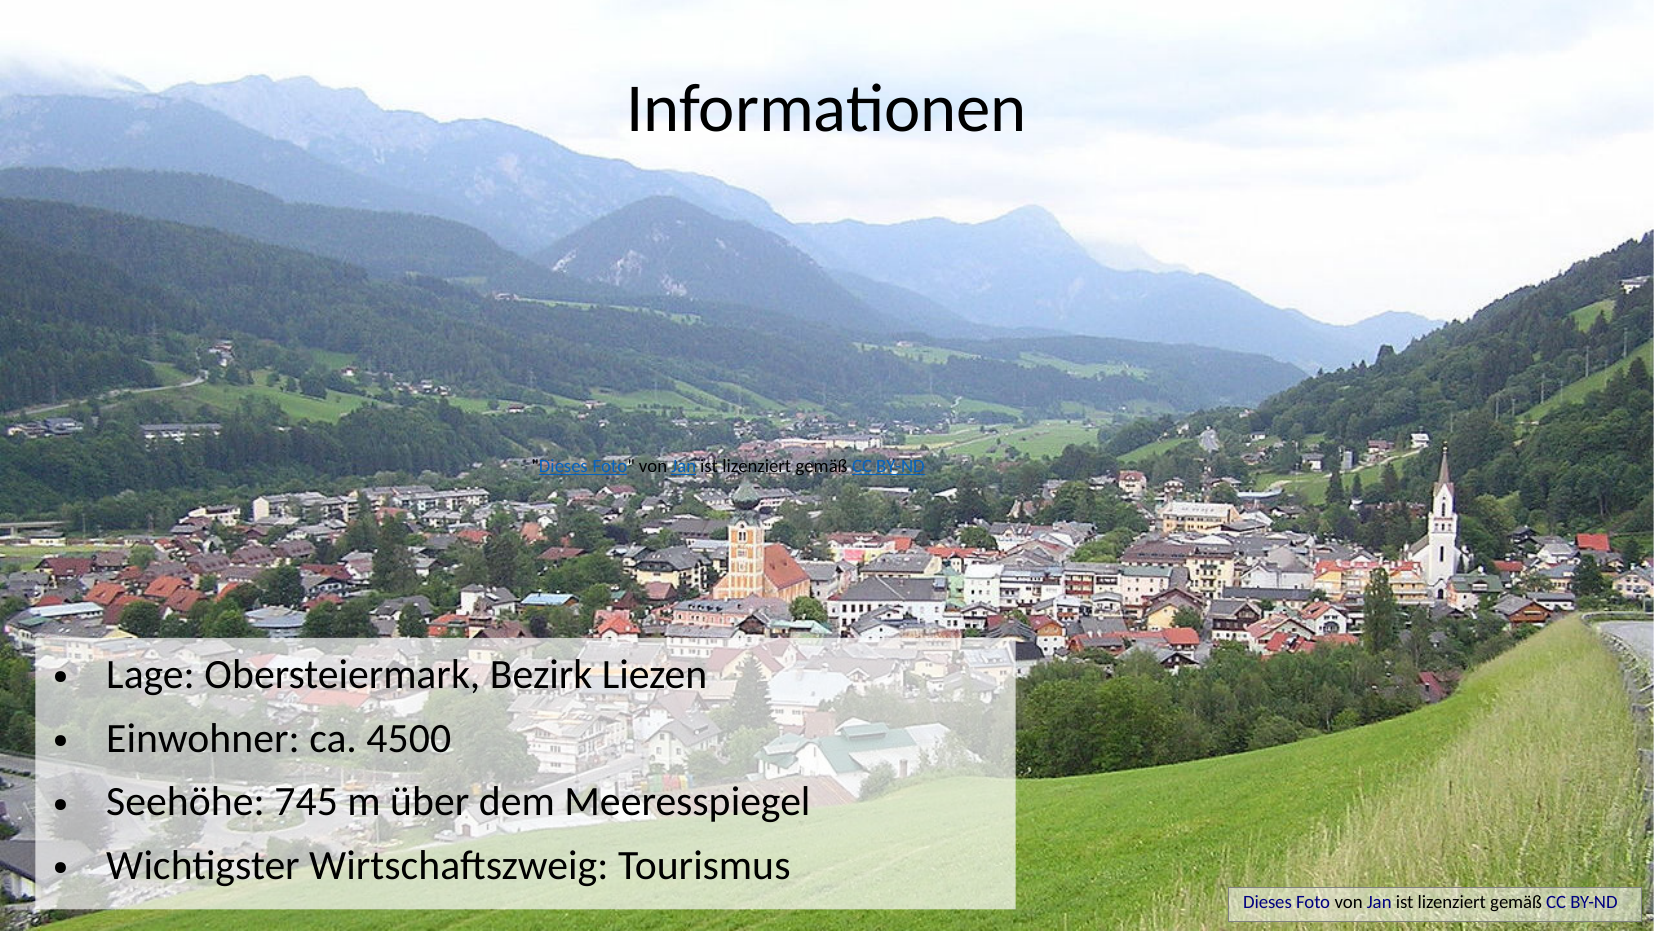

# Informationen
Lage: Obersteiermark, Bezirk Liezen
Einwohner: ca. 4500
Seehöhe: 745 m über dem Meeresspiegel
Wichtigster Wirtschaftszweig: Tourismus
Dieses Foto von Jan ist lizenziert gemäß CC BY-ND